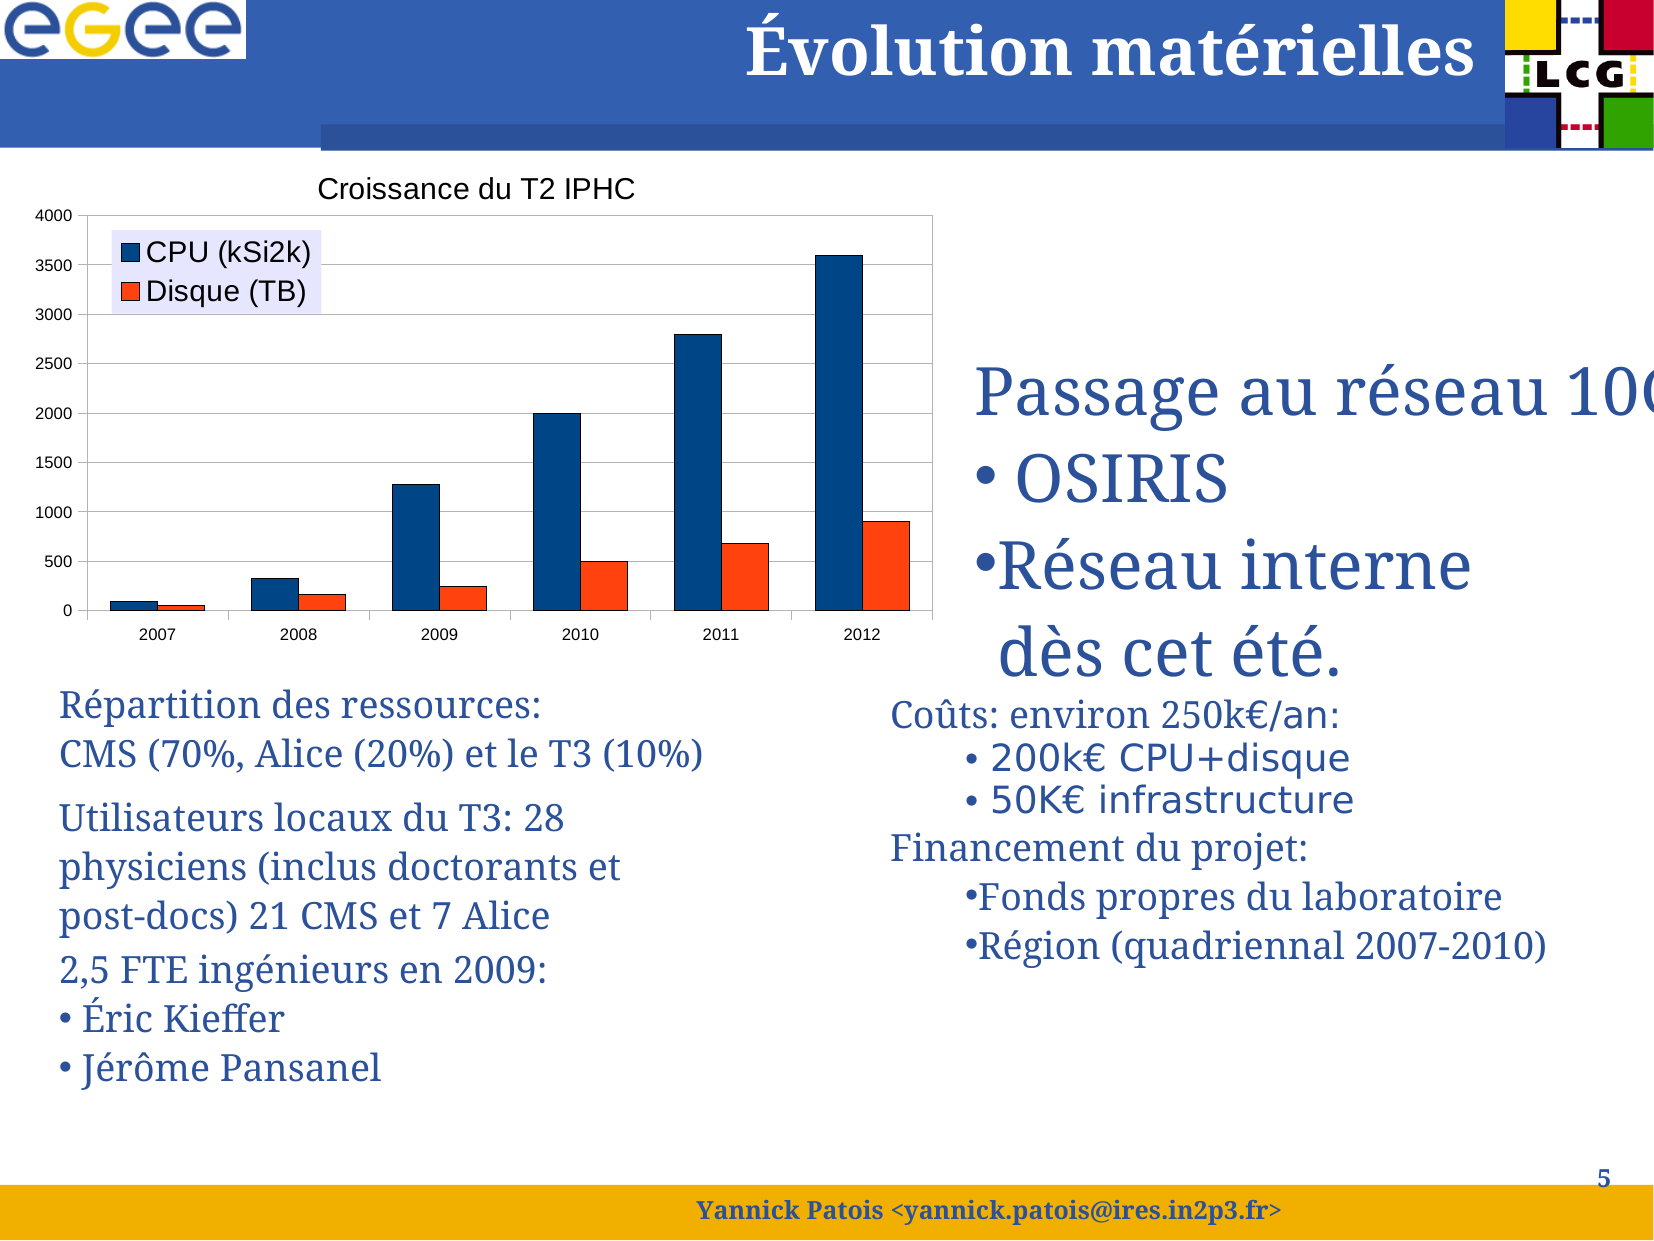

# Évolution matérielles
### Chart: Croissance du T2 IPHC
| Category | CPU (kSi2k) | Disque (TB) |
|---|---|---|
| 2007 | 90.0 | 50.0 |
| 2008 | 320.0 | 160.0 |
| 2009 | 1280.0 | 240.0 |
| 2010 | 2000.0 | 500.0 |
| 2011 | 2800.0 | 680.0 |
| 2012 | 3600.0 | 900.0 |Passage au réseau 10Gb:
 OSIRIS
Réseau interne
dès cet été.
Répartition des ressources:
CMS (70%, Alice (20%) et le T3 (10%)
Coûts: environ 250k€/an:
 200k€ CPU+disque
 50K€ infrastructure
Financement du projet:
Fonds propres du laboratoire
Région (quadriennal 2007-2010)
Utilisateurs locaux du T3: 28 physiciens (inclus doctorants et post-docs) 21 CMS et 7 Alice
2,5 FTE ingénieurs en 2009:
 Éric Kieffer
 Jérôme Pansanel